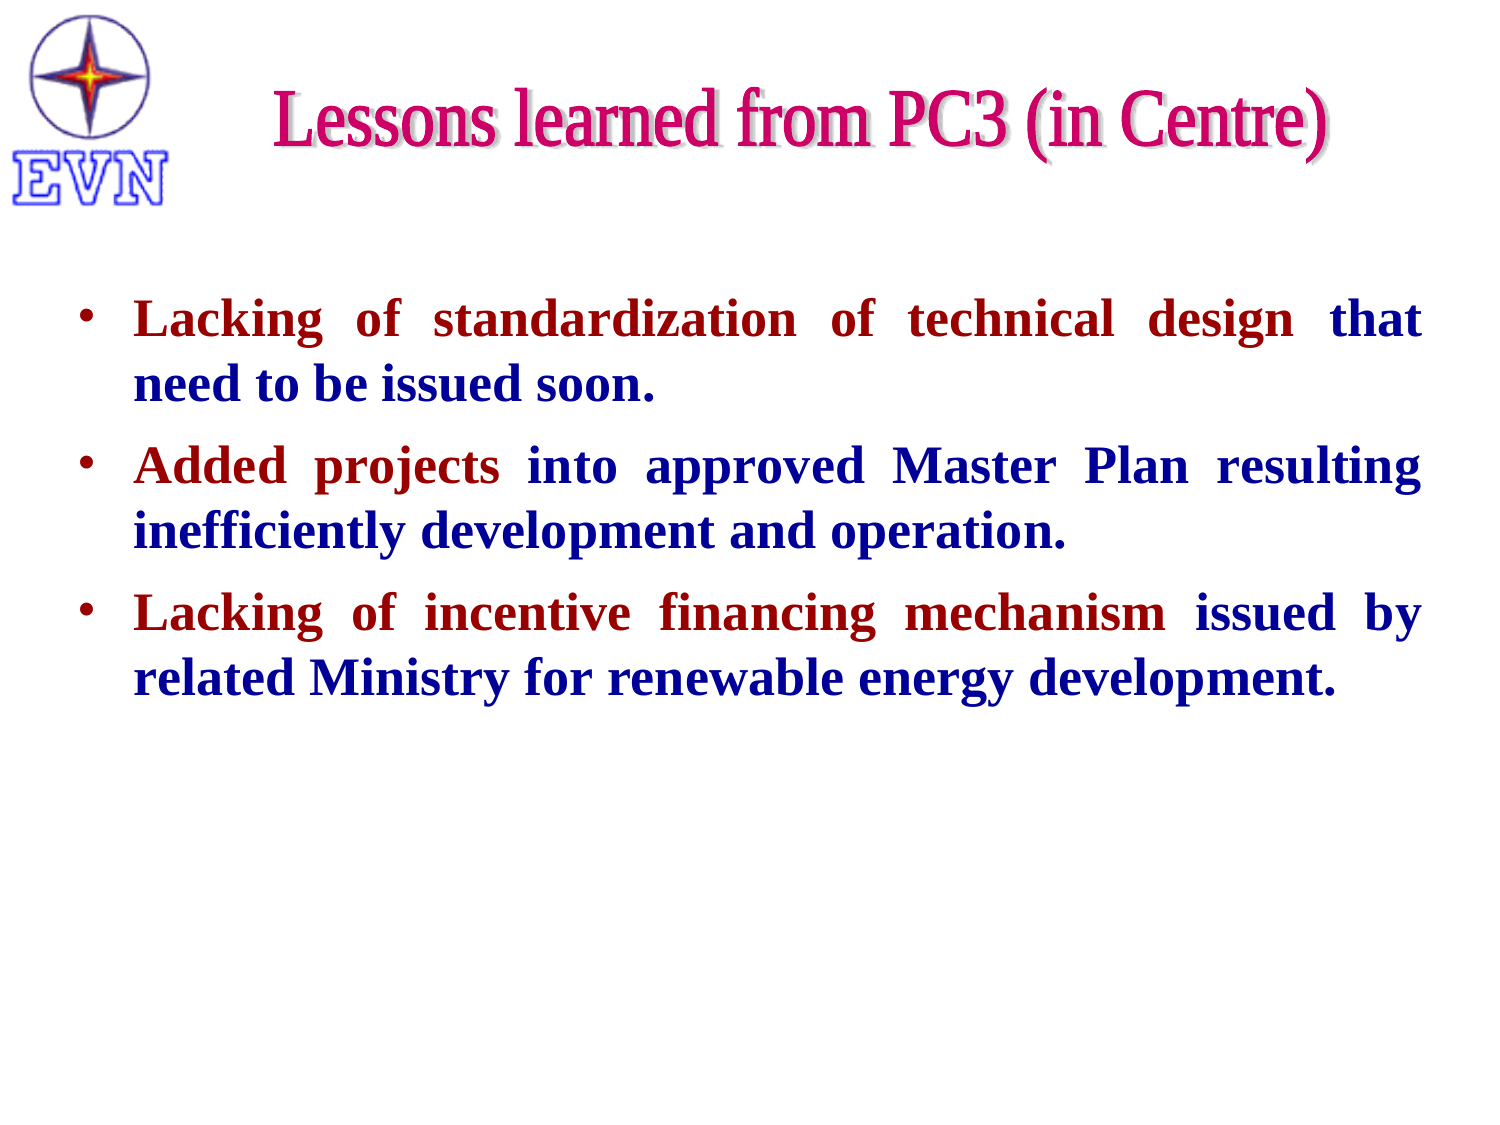

Lessons learned from PC3 (in Centre)
Lacking of standardization of technical design that need to be issued soon.
Added projects into approved Master Plan resulting inefficiently development and operation.
Lacking of incentive financing mechanism issued by related Ministry for renewable energy development.